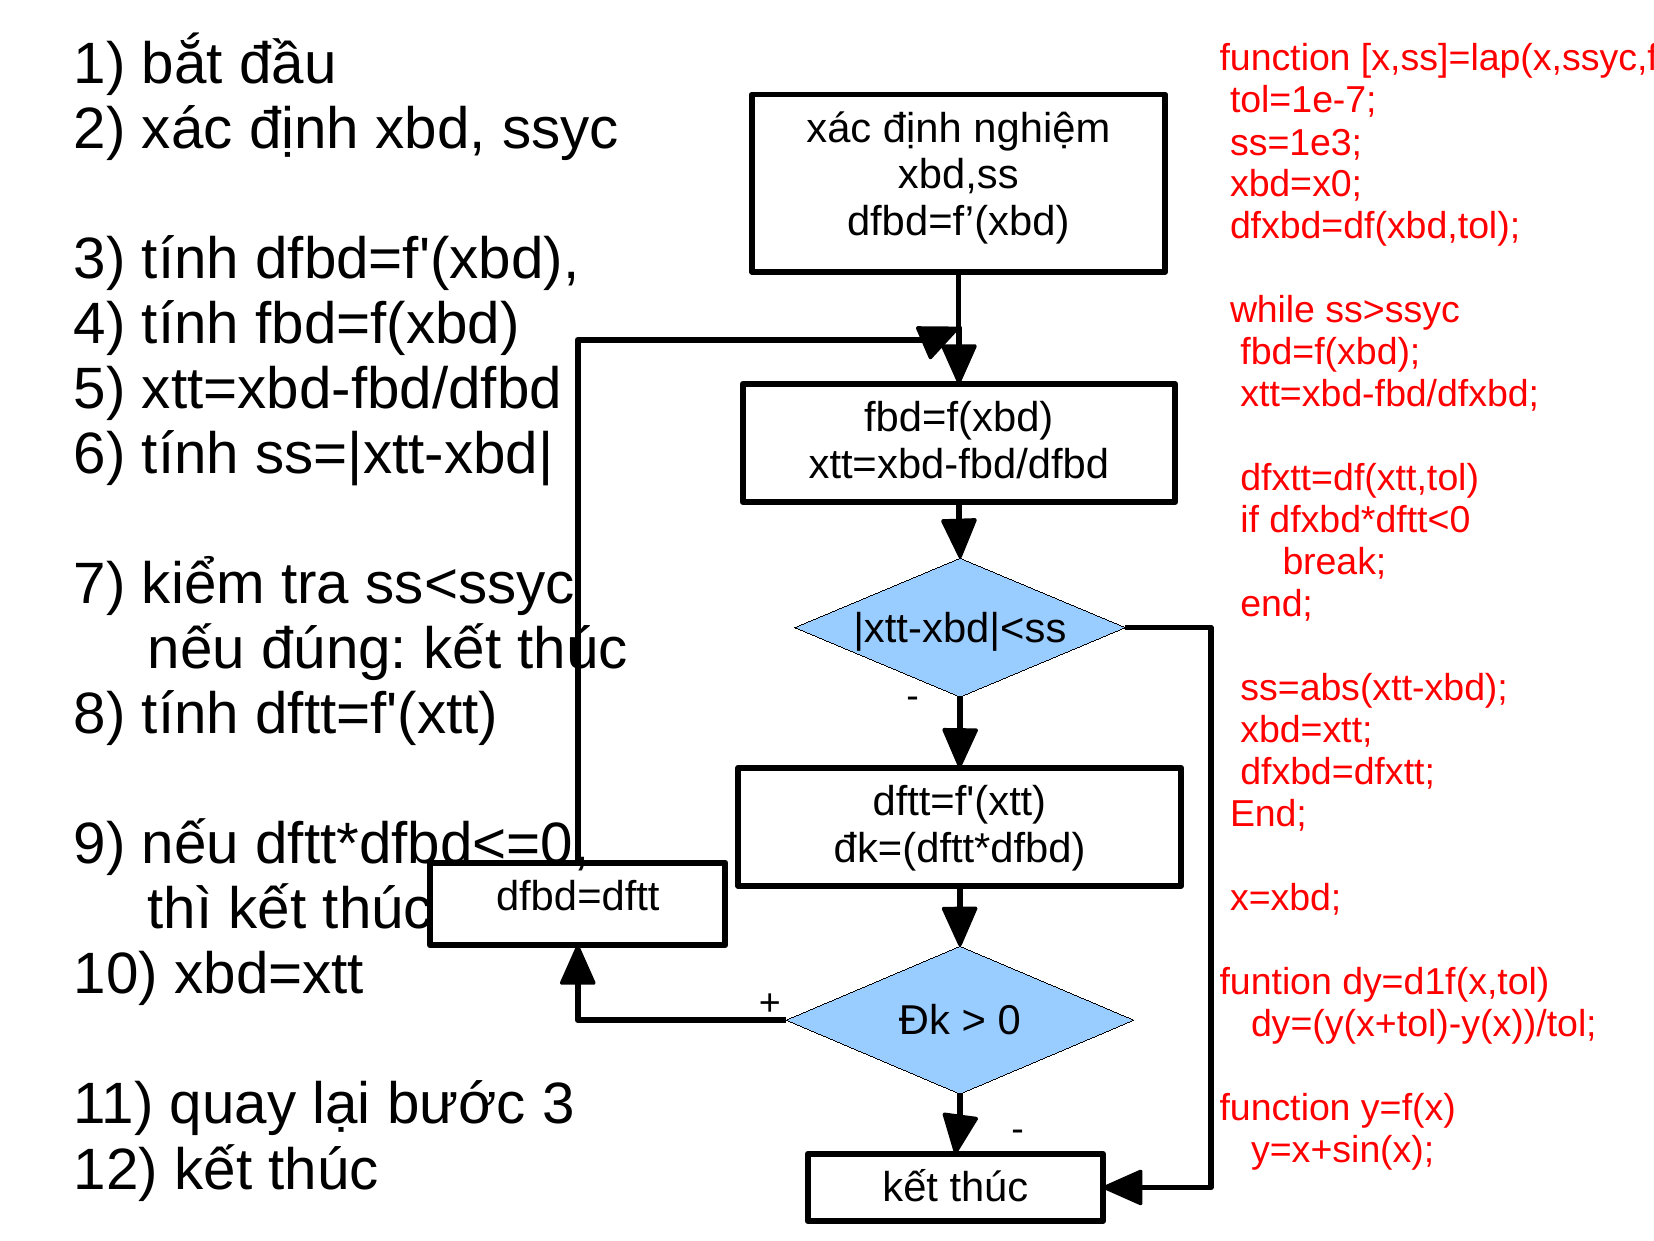

1) bắt đầu
2) xác định xbd, ssyc
3) tính dfbd=f'(xbd),
4) tính fbd=f(xbd)
5) xtt=xbd-fbd/dfbd
6) tính ss=|xtt-xbd|
7) kiểm tra ss<ssyc
	nếu đúng: kết thúc
8) tính dftt=f'(xtt)
9) nếu dftt*dfbd<=0,
	thì kết thúc
10) xbd=xtt
11) quay lại bước 3
12) kết thúc
function [x,ss]=lap(x,ssyc,f)
 tol=1e-7;
 ss=1e3;
 xbd=x0;
 dfxbd=df(xbd,tol);
 while ss>ssyc
 fbd=f(xbd);
 xtt=xbd-fbd/dfxbd;
 dfxtt=df(xtt,tol)
 if dfxbd*dftt<0
 break;
 end;
 ss=abs(xtt-xbd);
 xbd=xtt;
 dfxbd=dfxtt;
 End;
 x=xbd;
funtion dy=d1f(x,tol)
 dy=(y(x+tol)-y(x))/tol;
function y=f(x)
 y=x+sin(x);
xác định nghiệm
xbd,ss
dfbd=f’(xbd)
fbd=f(xbd)
xtt=xbd-fbd/dfbd
|xtt-xbd|<ss
+
-
dftt=f'(xtt)
đk=(dftt*dfbd)
dfbd=dftt
Đk > 0
+
-
kết thúc